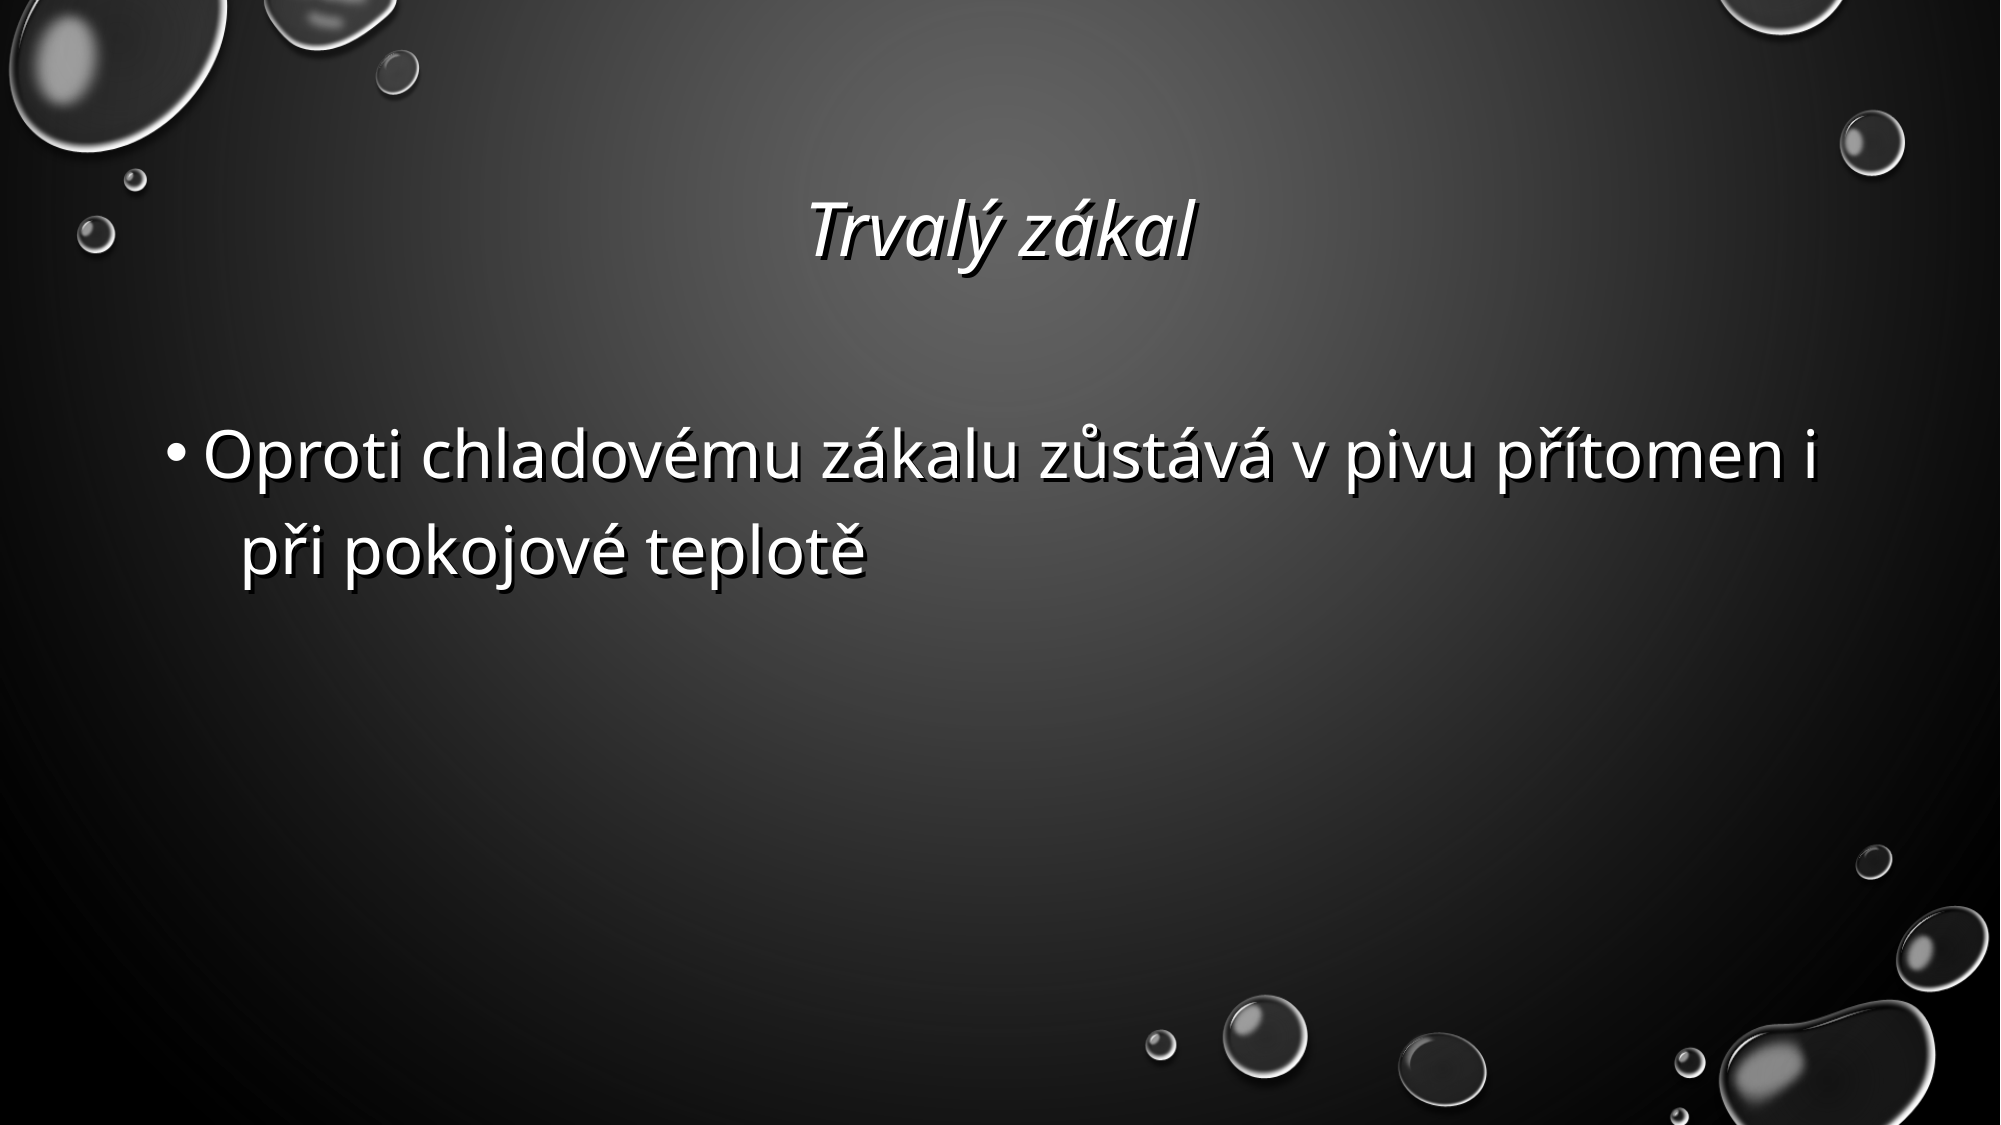

# Trvalý zákal
Oproti chladovému zákalu zůstává v pivu přítomen i při pokojové teplotě